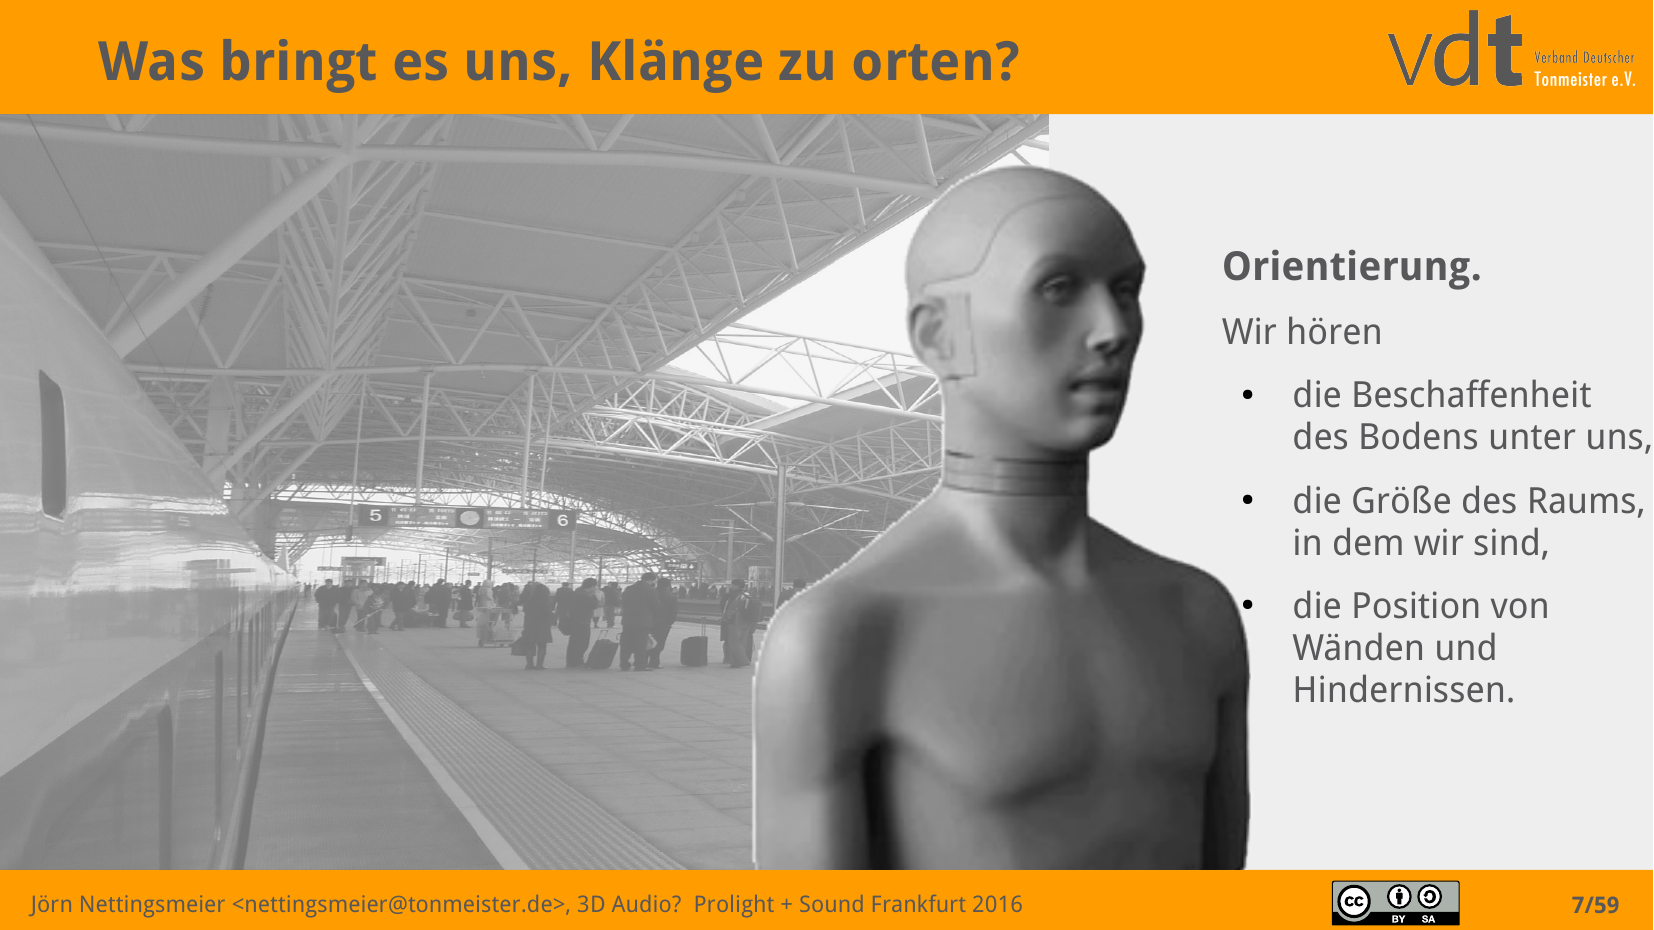

Was bringt es uns, Klänge zu orten?
# Orientierung.
Wir hören
die Beschaffenheit
des Bodens unter uns,
die Größe des Raums,
in dem wir sind,
die Position von
Wänden und
Hindernissen.